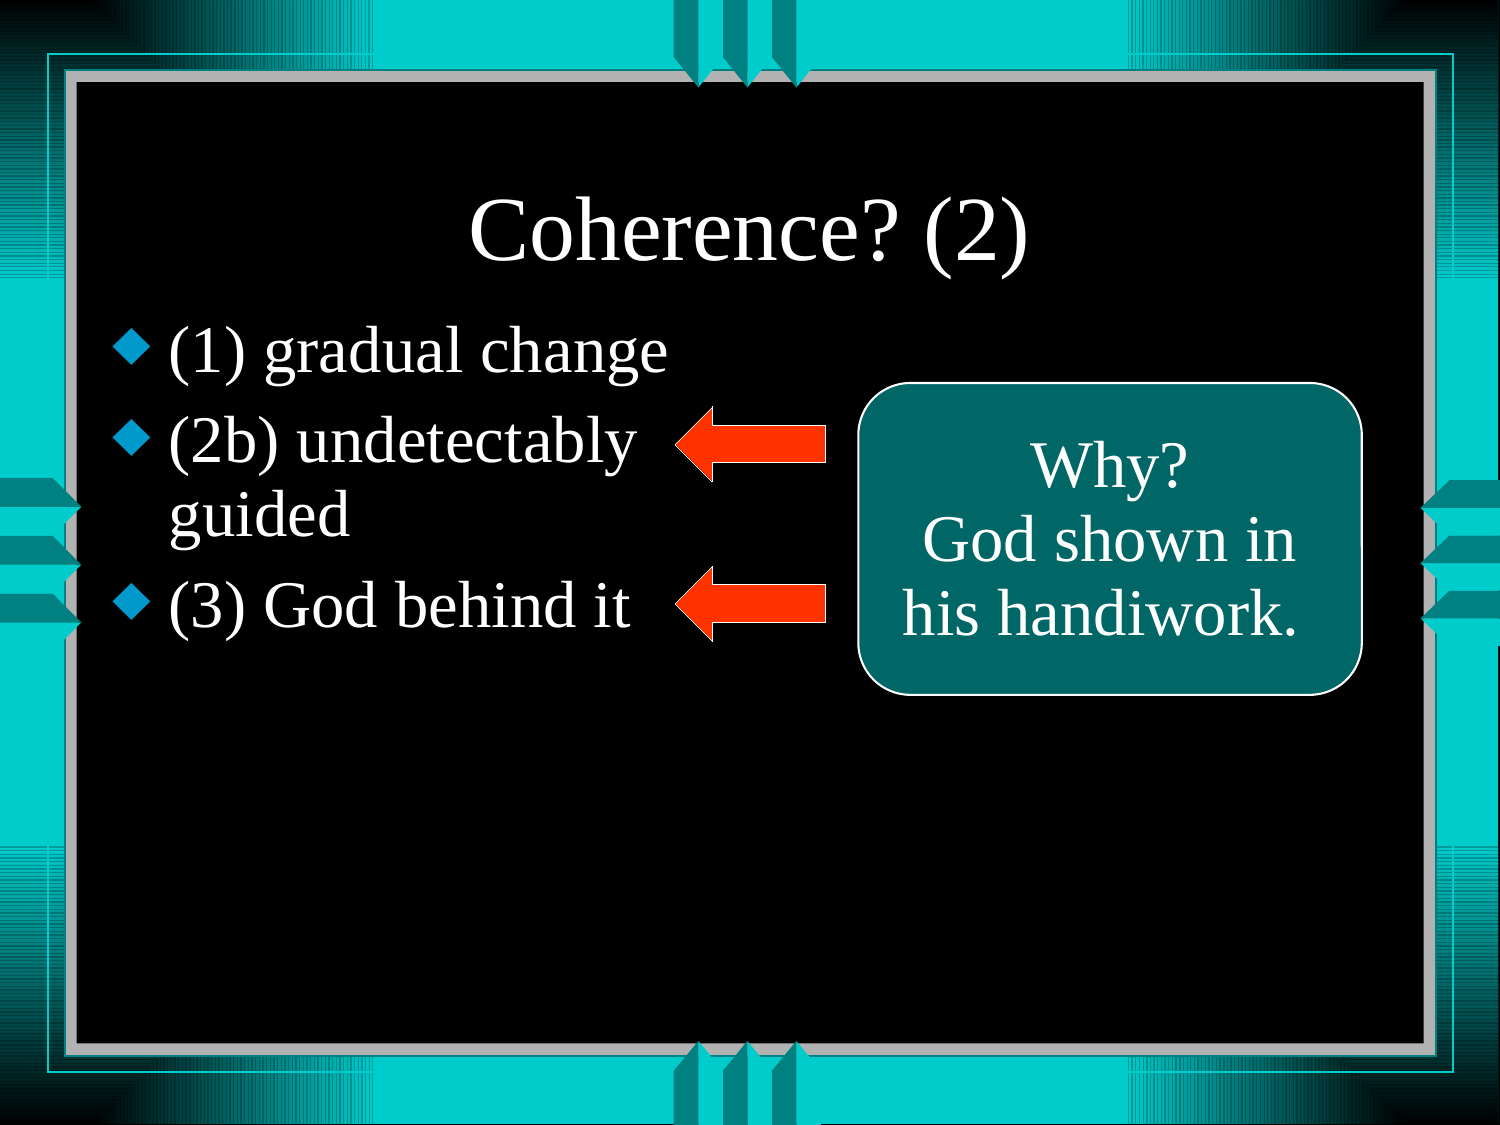

# Coherence? (2)
(1) gradual change
(2b) undetectably guided
(3) God behind it
Why?
God shown in
his handiwork.